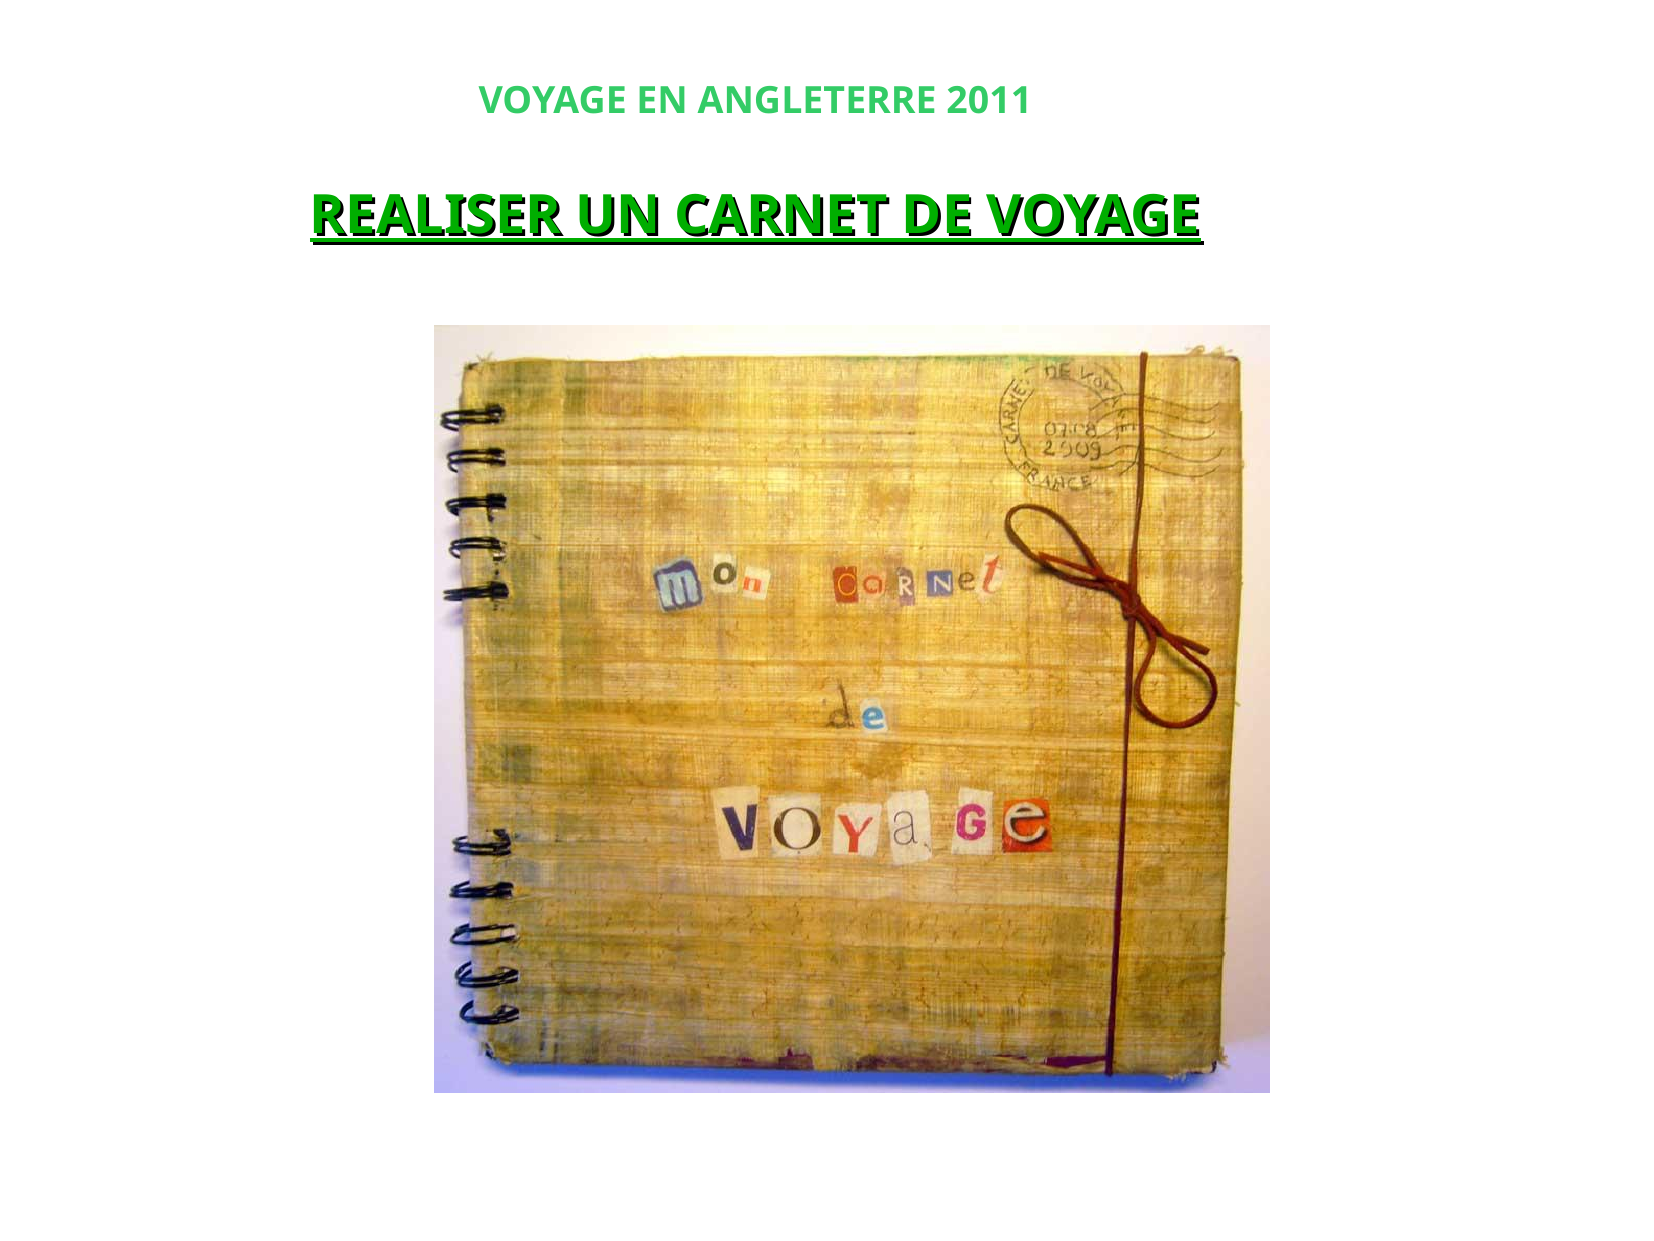

VOYAGE EN ANGLETERRE 2011
REALISER UN CARNET DE VOYAGE